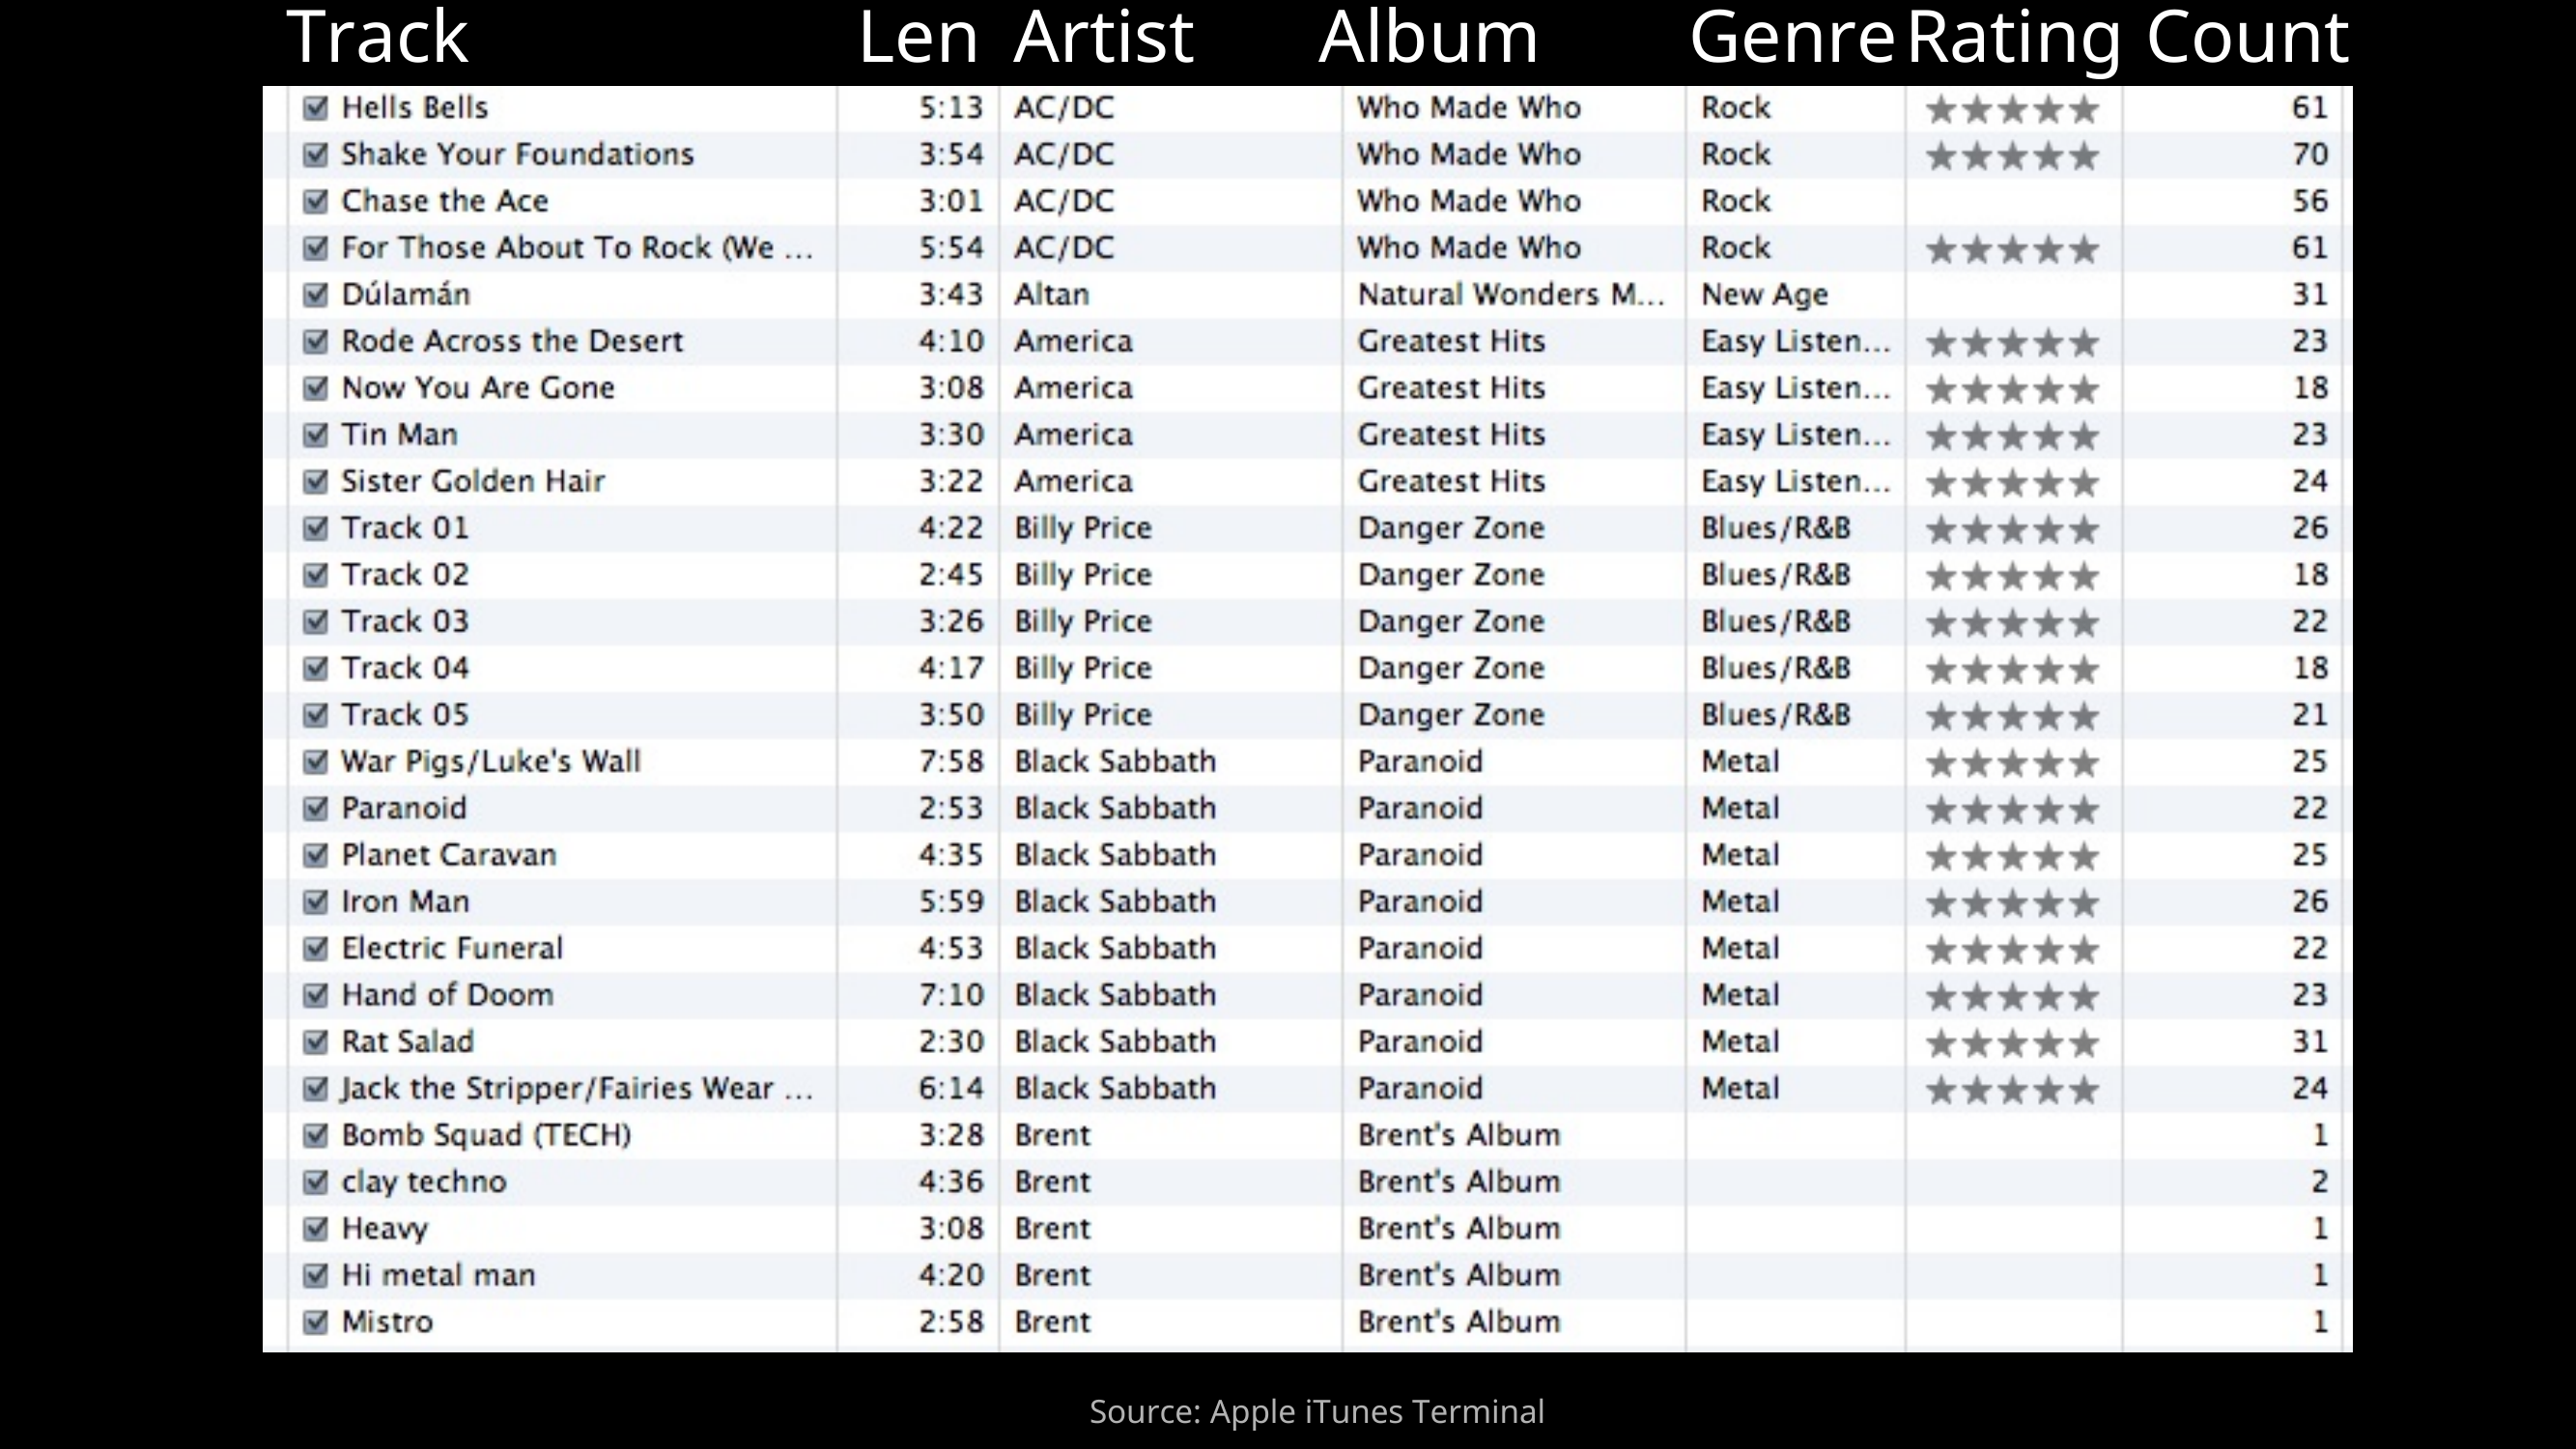

Track
Len
Artist
Album
Genre
Rating
Count
Source: Apple iTunes Terminal